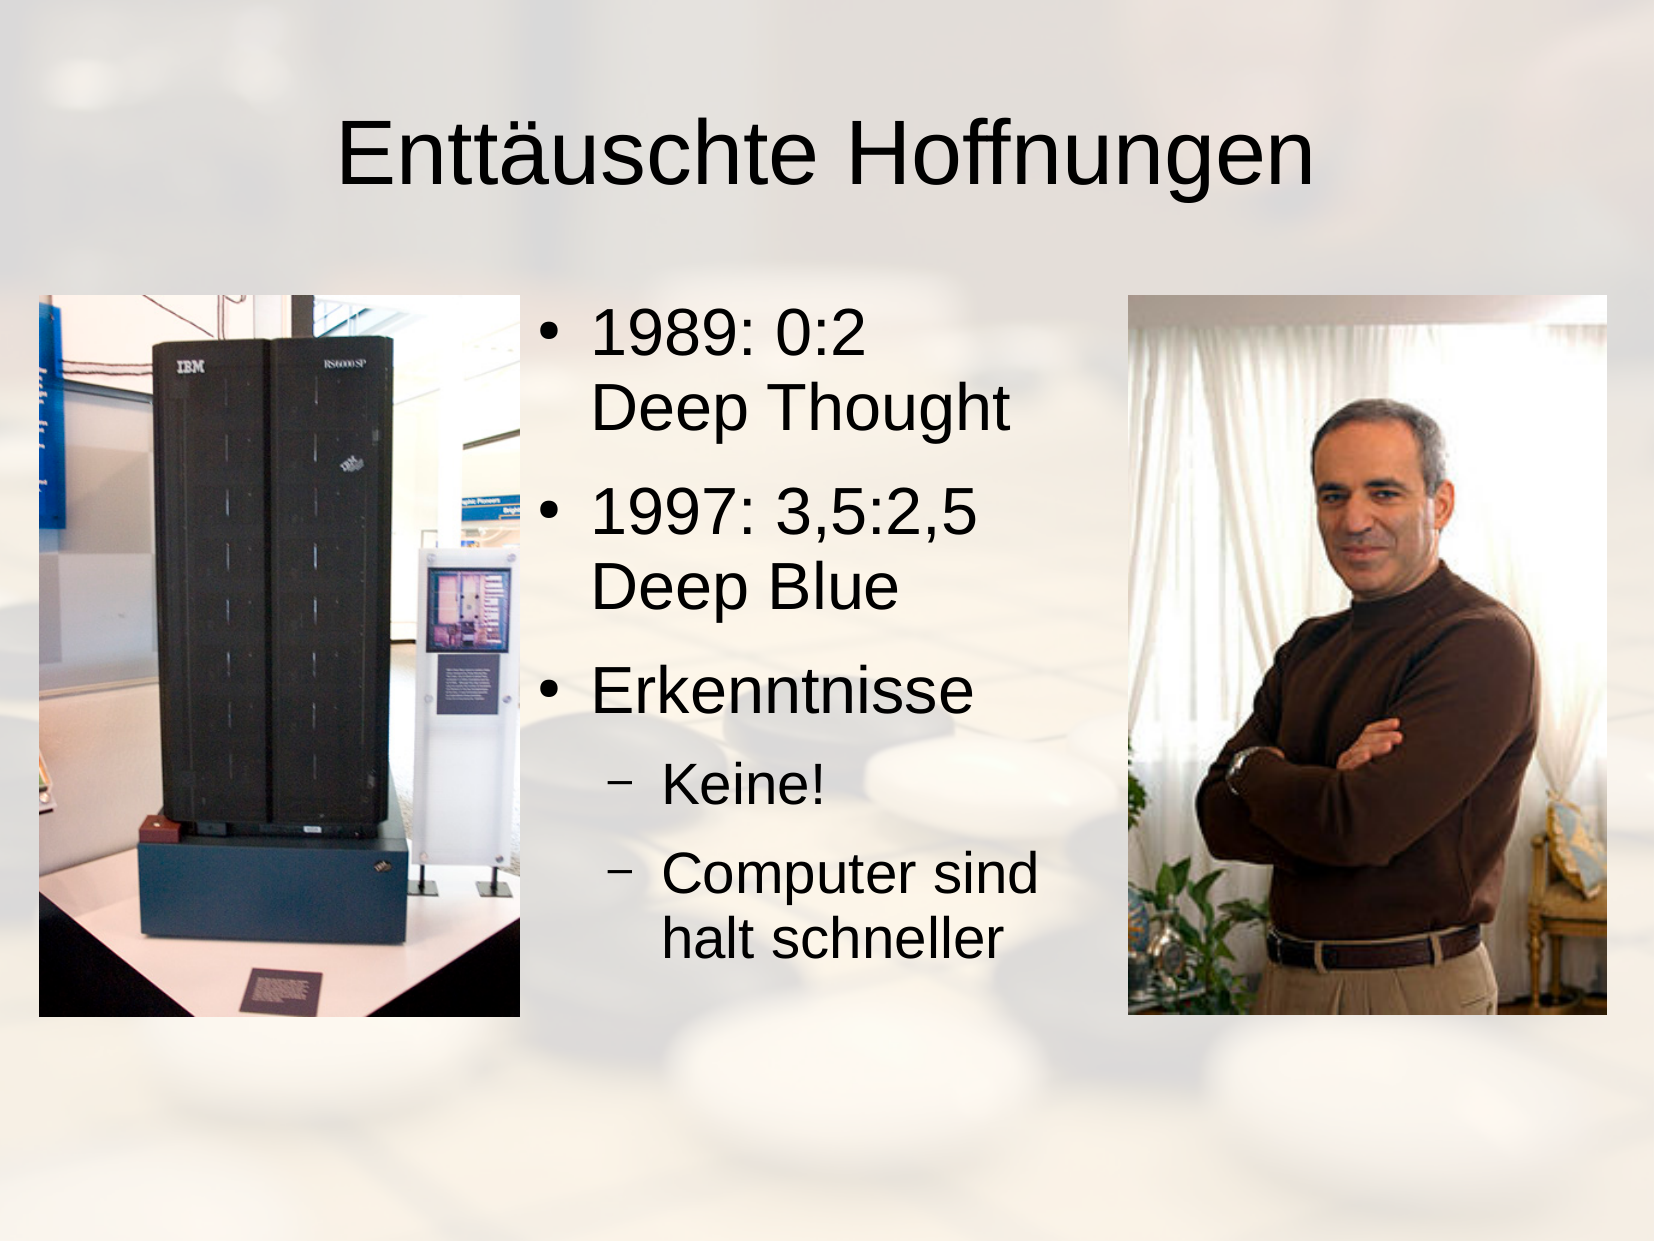

# Enttäuschte Hoffnungen
1989: 0:2
Deep Thought
1997: 3,5:2,5
Deep Blue
Erkenntnisse
Keine!
Computer sind halt schneller